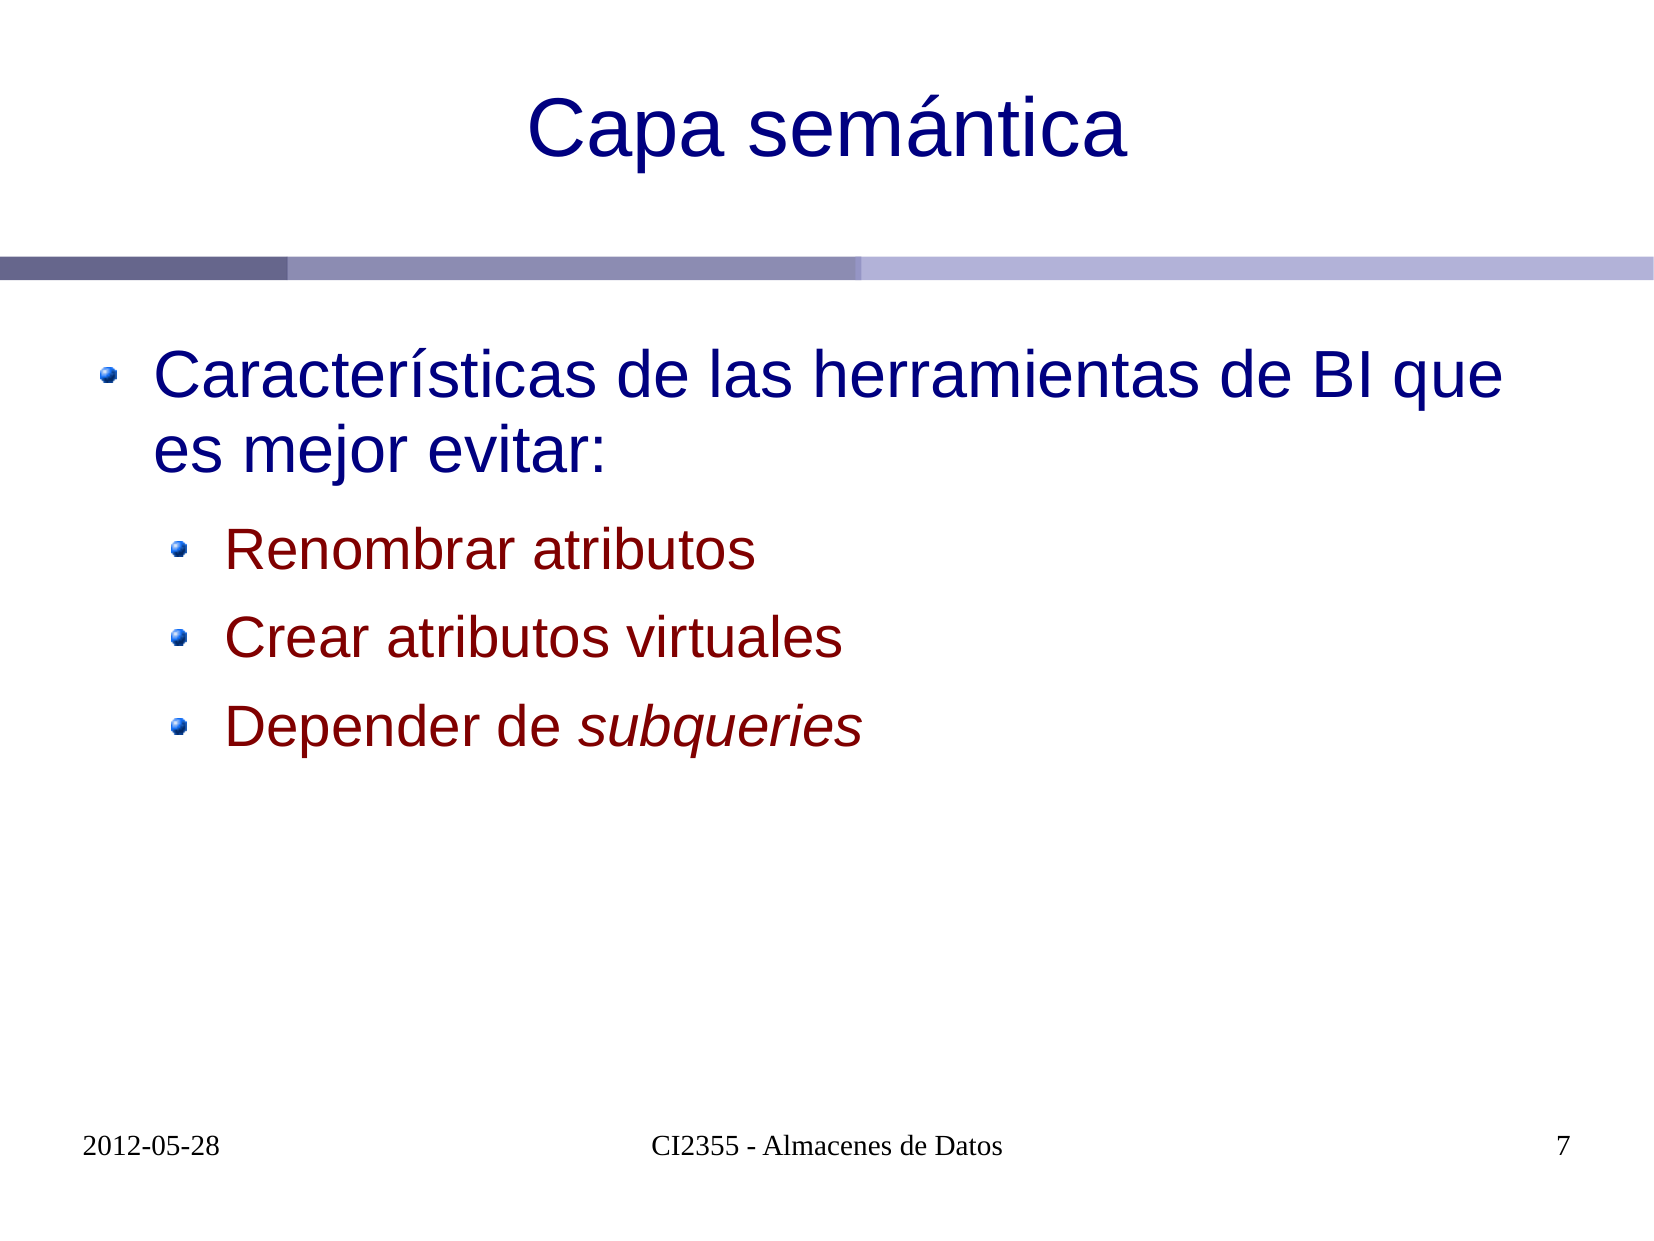

# Capa semántica
Características de las herramientas de BI que es mejor evitar:
Renombrar atributos
Crear atributos virtuales
Depender de subqueries
2012-05-28
CI2355 - Almacenes de Datos
7